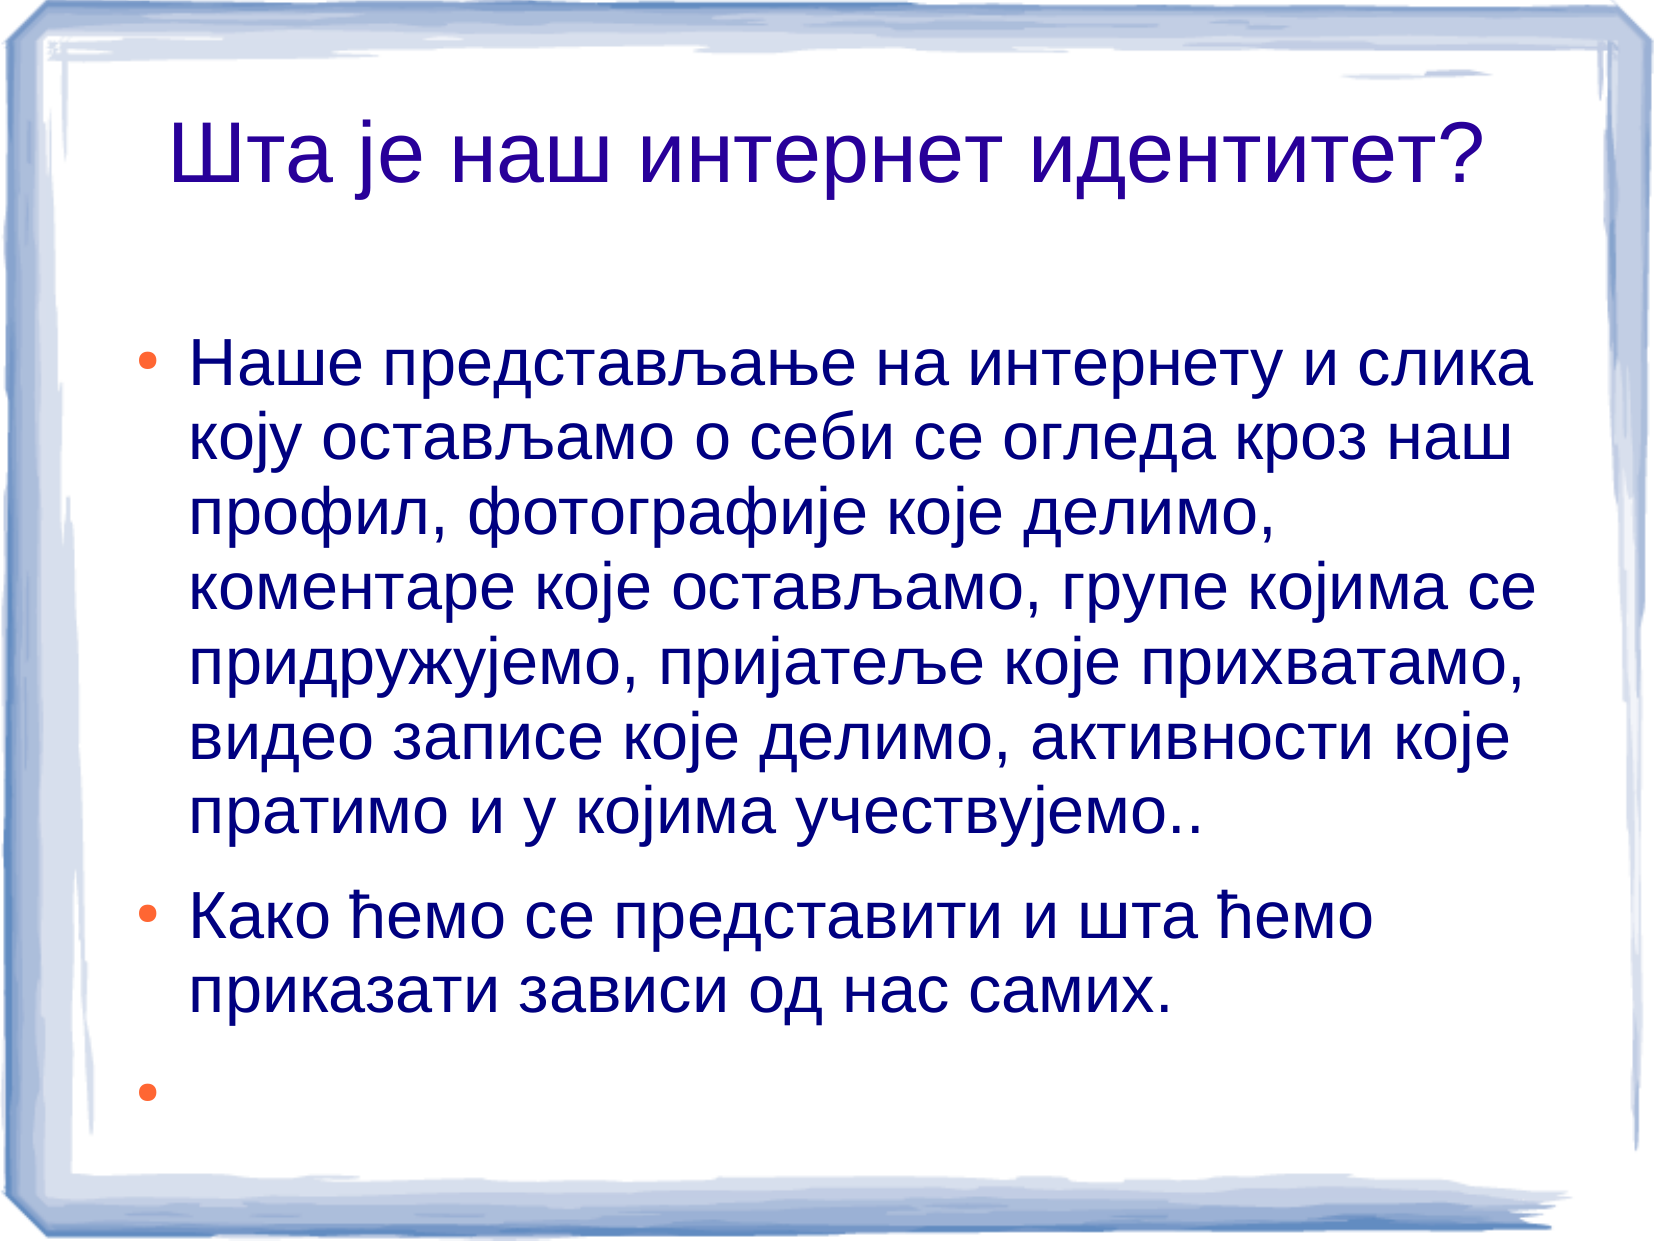

# Шта је наш интернет идентитет?
Наше представљање на интернету и слика коју остављамо о себи се огледа кроз наш профил, фотографије које делимо, коментаре које остављамо, групе којима се придружујемо, пријатеље које прихватамо, видео записе које делимо, активности које пратимо и у којима учествујемо..
Како ћемо се представити и шта ћемо приказати зависи од нас самих.